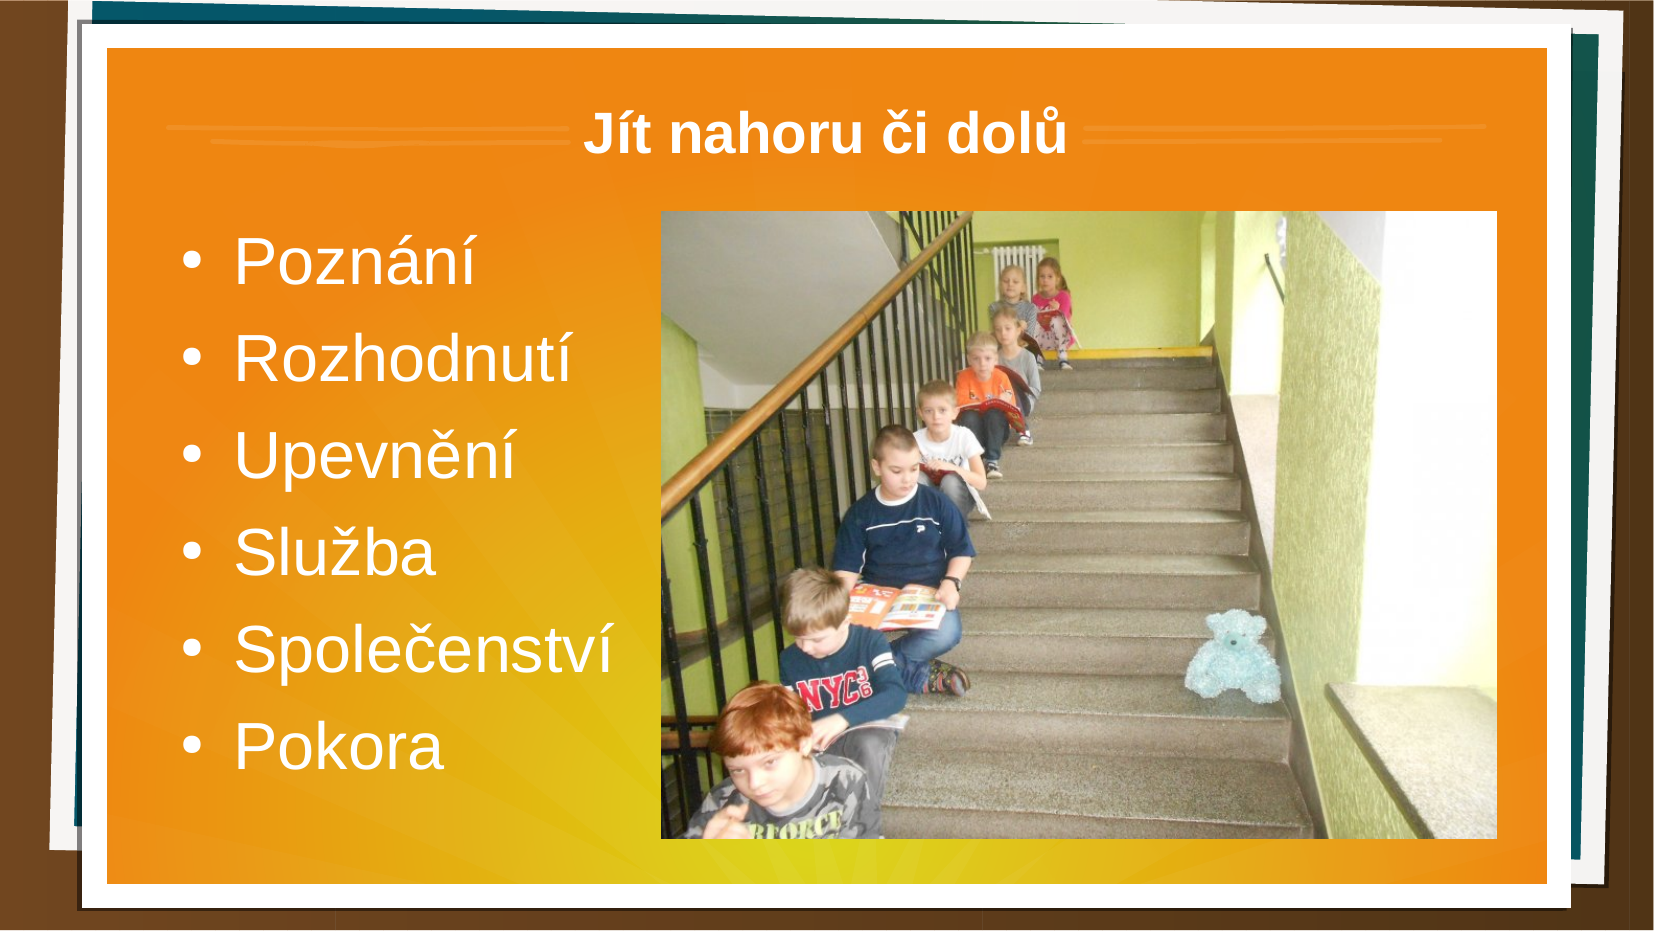

# Jít nahoru či dolů
Poznání
Rozhodnutí
Upevnění
Služba
Společenství
Pokora